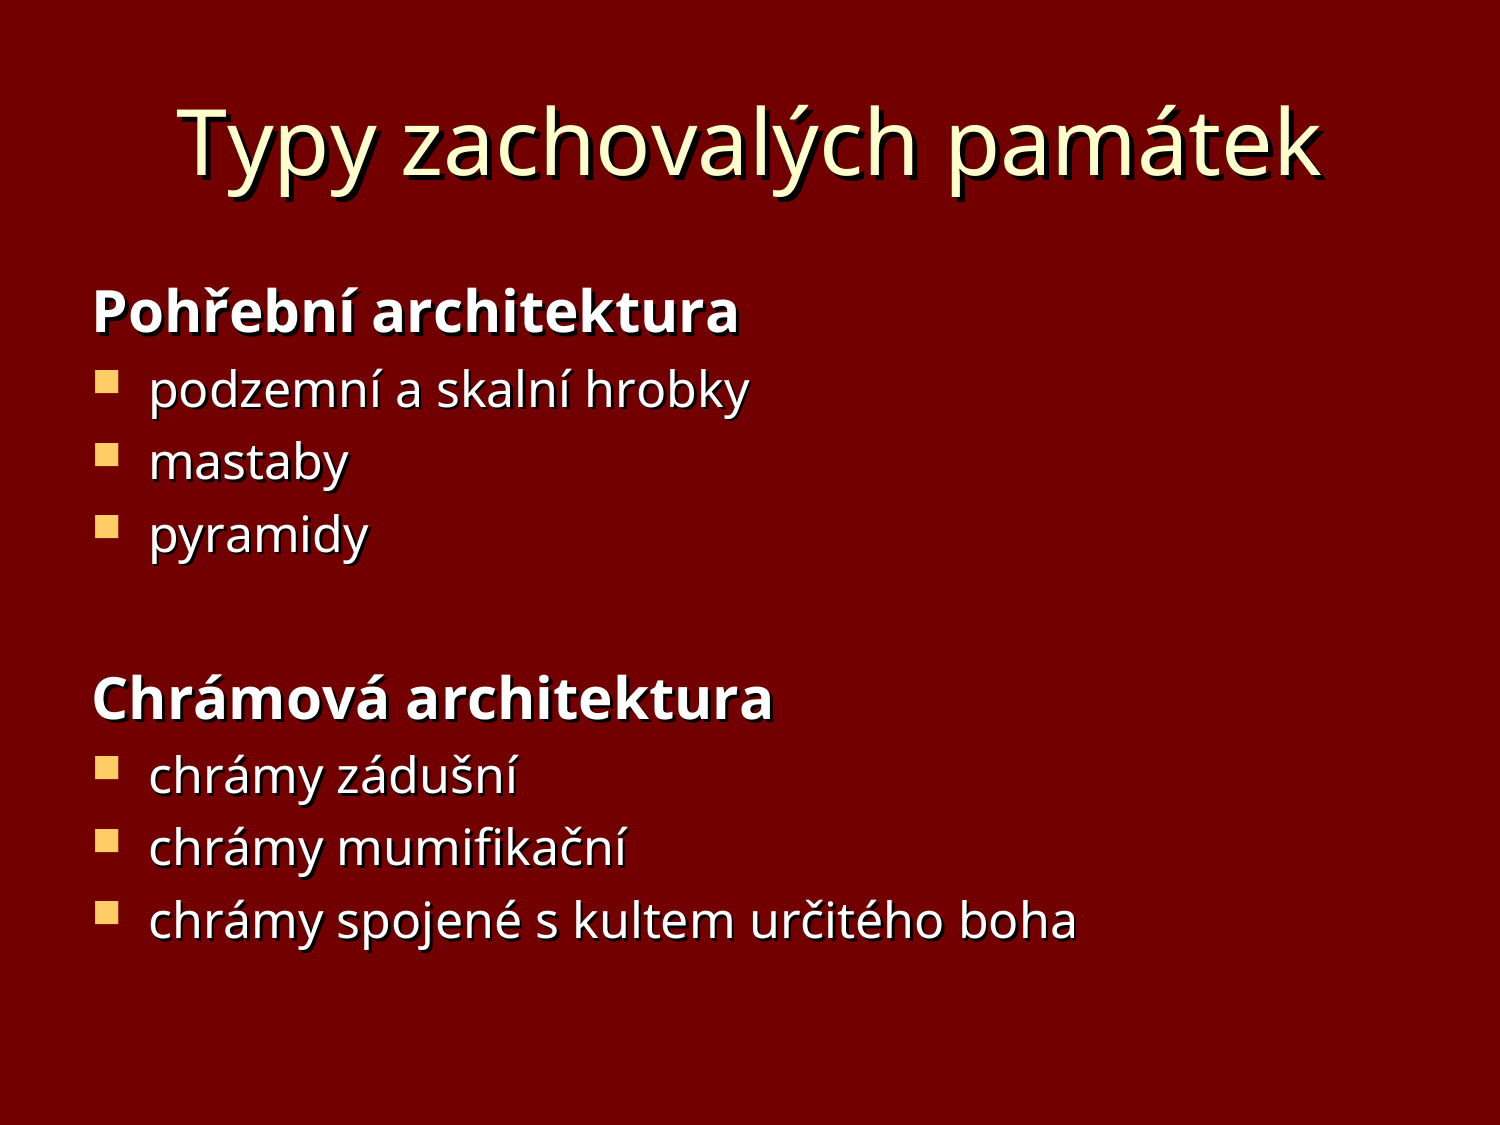

# Typy zachovalých památek
Pohřební architektura
podzemní a skalní hrobky
mastaby
pyramidy
Chrámová architektura
chrámy zádušní
chrámy mumifikační
chrámy spojené s kultem určitého boha